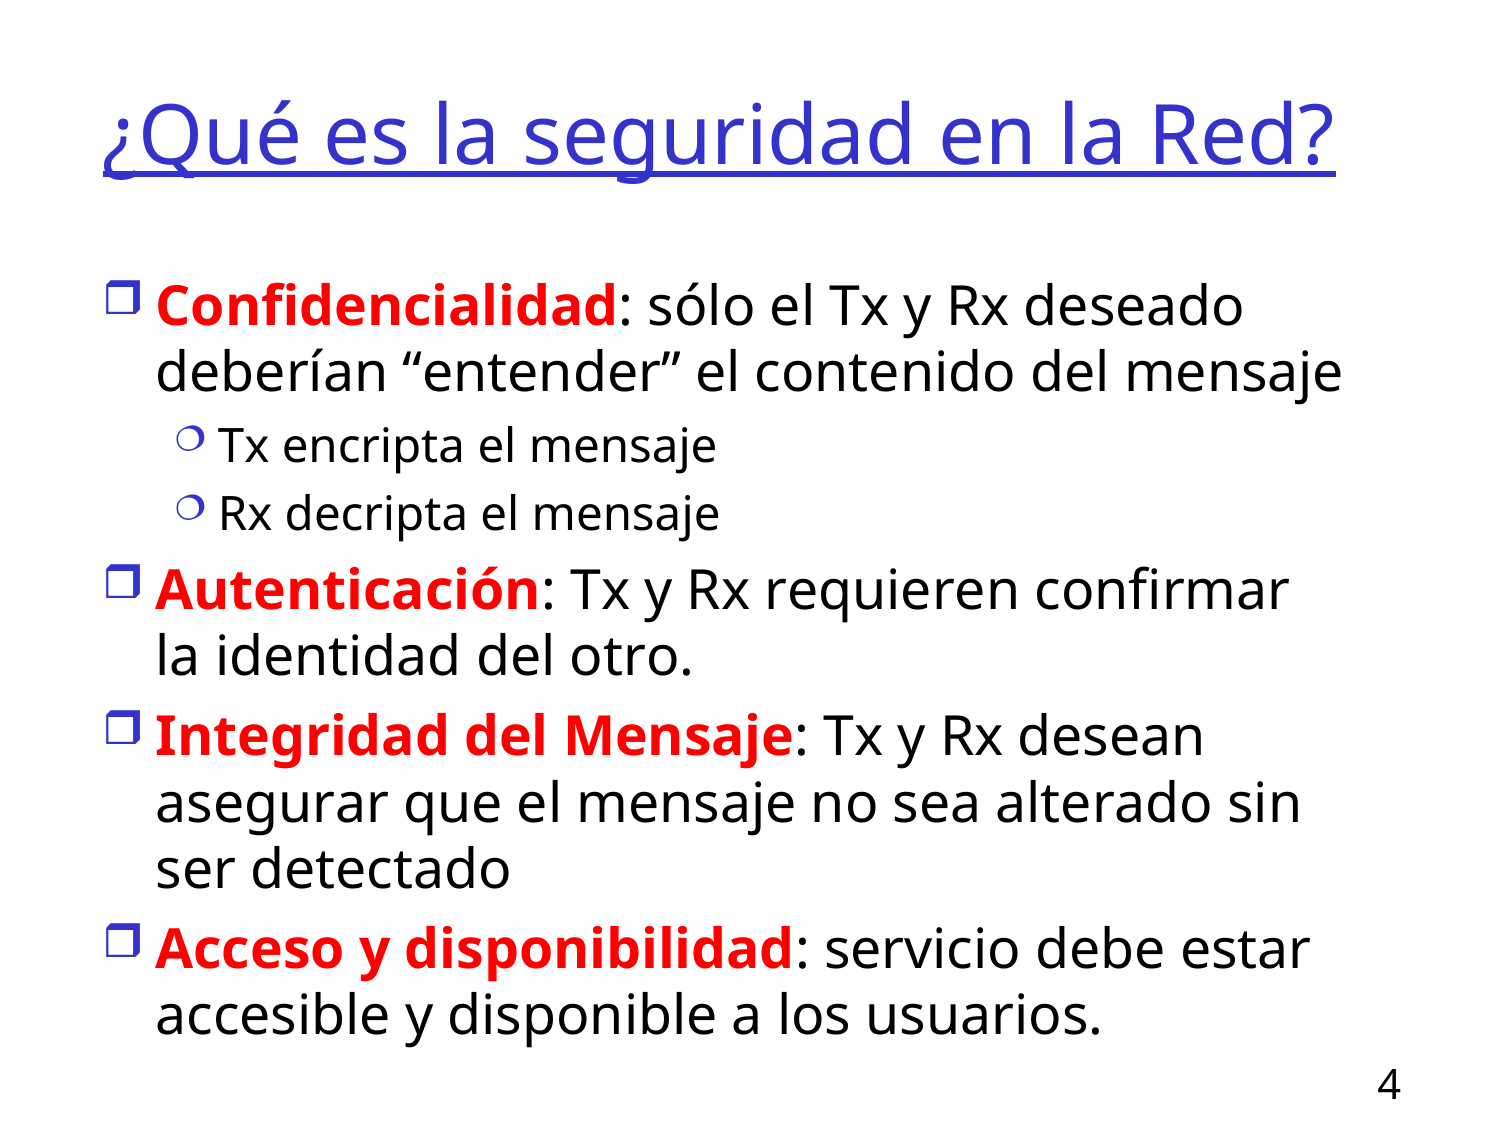

# ¿Qué es la seguridad en la Red?
Confidencialidad: sólo el Tx y Rx deseado deberían “entender” el contenido del mensaje
Tx encripta el mensaje
Rx decripta el mensaje
Autenticación: Tx y Rx requieren confirmar la identidad del otro.
Integridad del Mensaje: Tx y Rx desean asegurar que el mensaje no sea alterado sin ser detectado
Acceso y disponibilidad: servicio debe estar accesible y disponible a los usuarios.
4